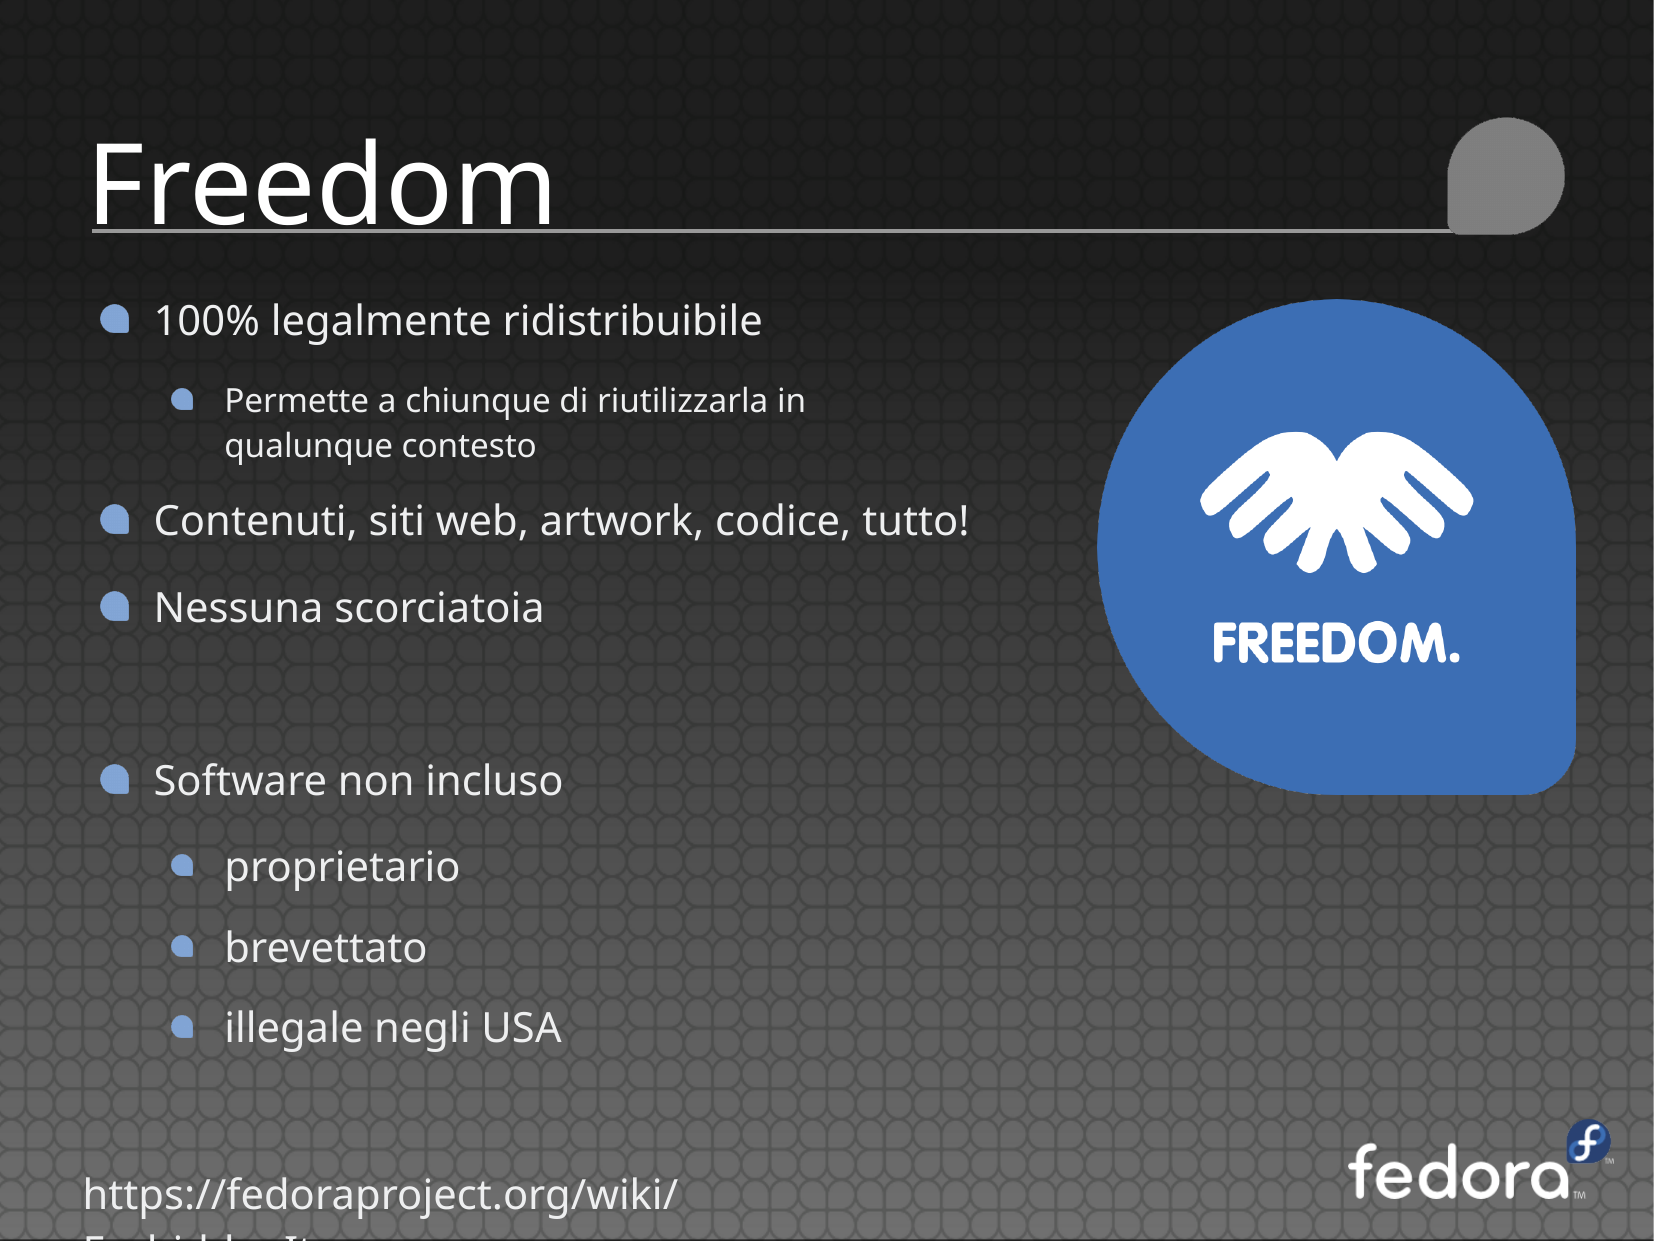

Freedom
# 100% legalmente ridistribuibile
Permette a chiunque di riutilizzarla in qualunque contesto
Contenuti, siti web, artwork, codice, tutto!
Nessuna scorciatoia
Software non incluso
proprietario
brevettato
illegale negli USA
https://fedoraproject.org/wiki/ForbiddenItems